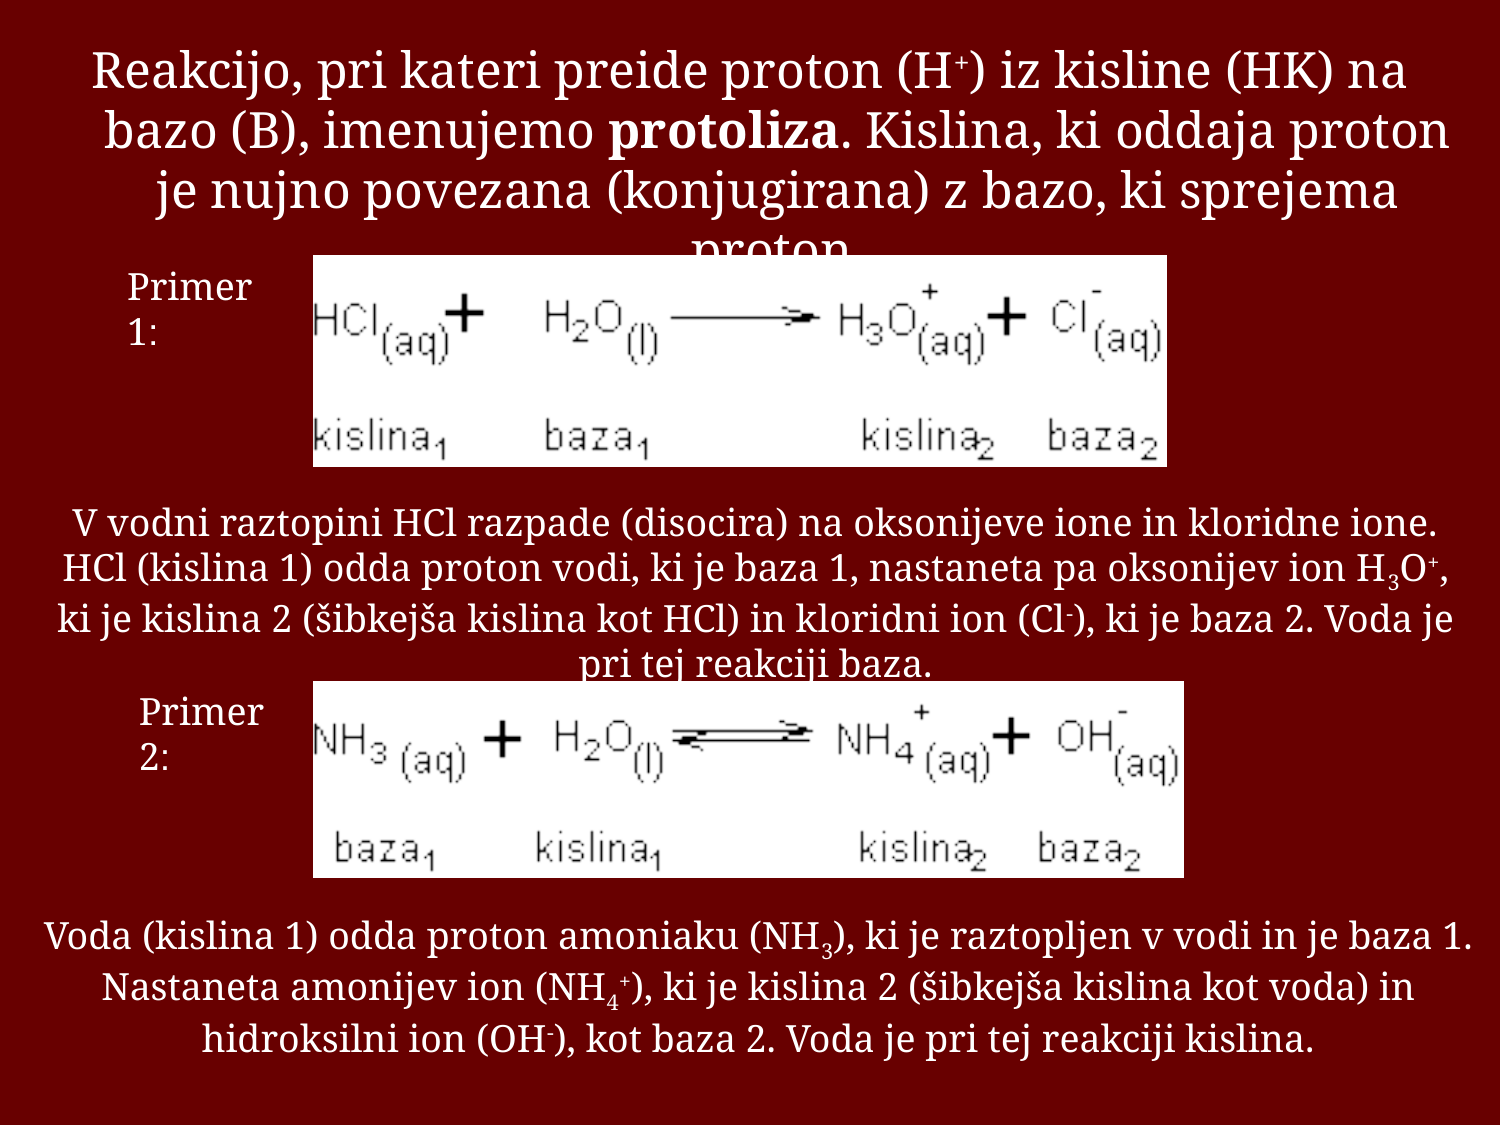

# Reakcijo, pri kateri preide proton (H+) iz kisline (HK) na bazo (B), imenujemo protoliza. Kislina, ki oddaja proton je nujno povezana (konjugirana) z bazo, ki sprejema proton.
Primer 1:
V vodni raztopini HCl razpade (disocira) na oksonijeve ione in kloridne ione. HCl (kislina 1) odda proton vodi, ki je baza 1, nastaneta pa oksonijev ion H3O+, ki je kislina 2 (šibkejša kislina kot HCl) in kloridni ion (Cl-), ki je baza 2. Voda je pri tej reakciji baza.
Primer 2:
Voda (kislina 1) odda proton amoniaku (NH3), ki je raztopljen v vodi in je baza 1. Nastaneta amonijev ion (NH4+), ki je kislina 2 (šibkejša kislina kot voda) in hidroksilni ion (OH-), kot baza 2. Voda je pri tej reakciji kislina.